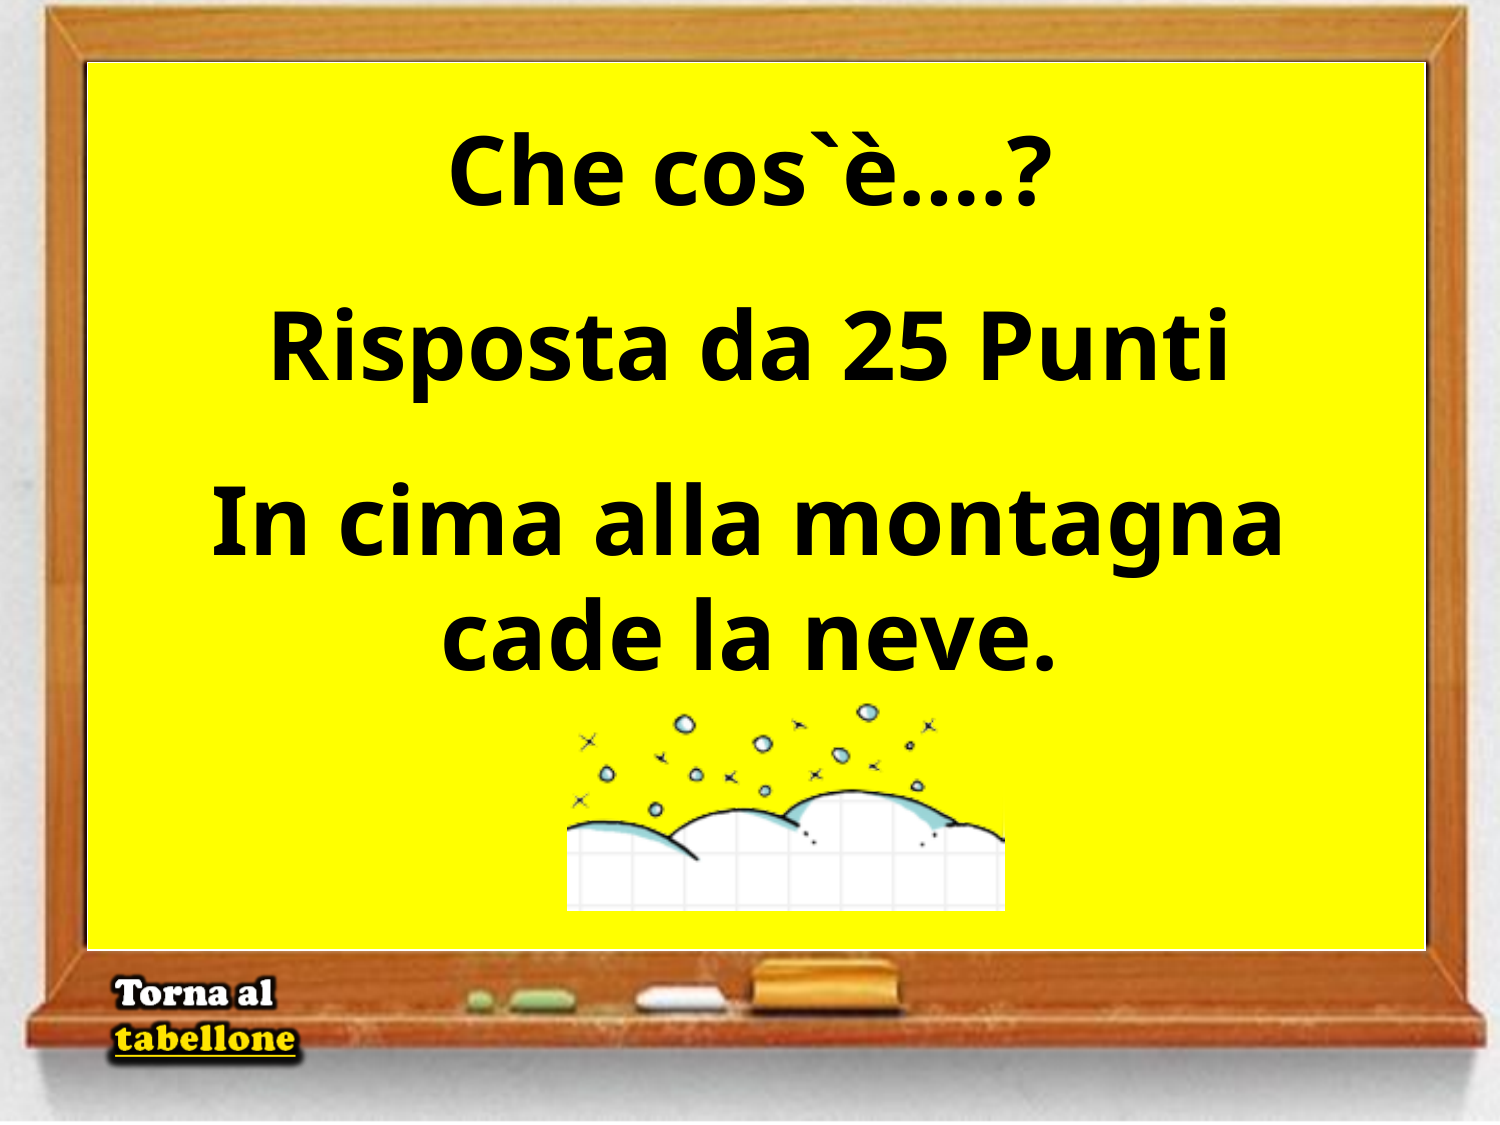

Che cos`è….?
Risposta da 25 Punti
In cima alla montagna cade la neve.